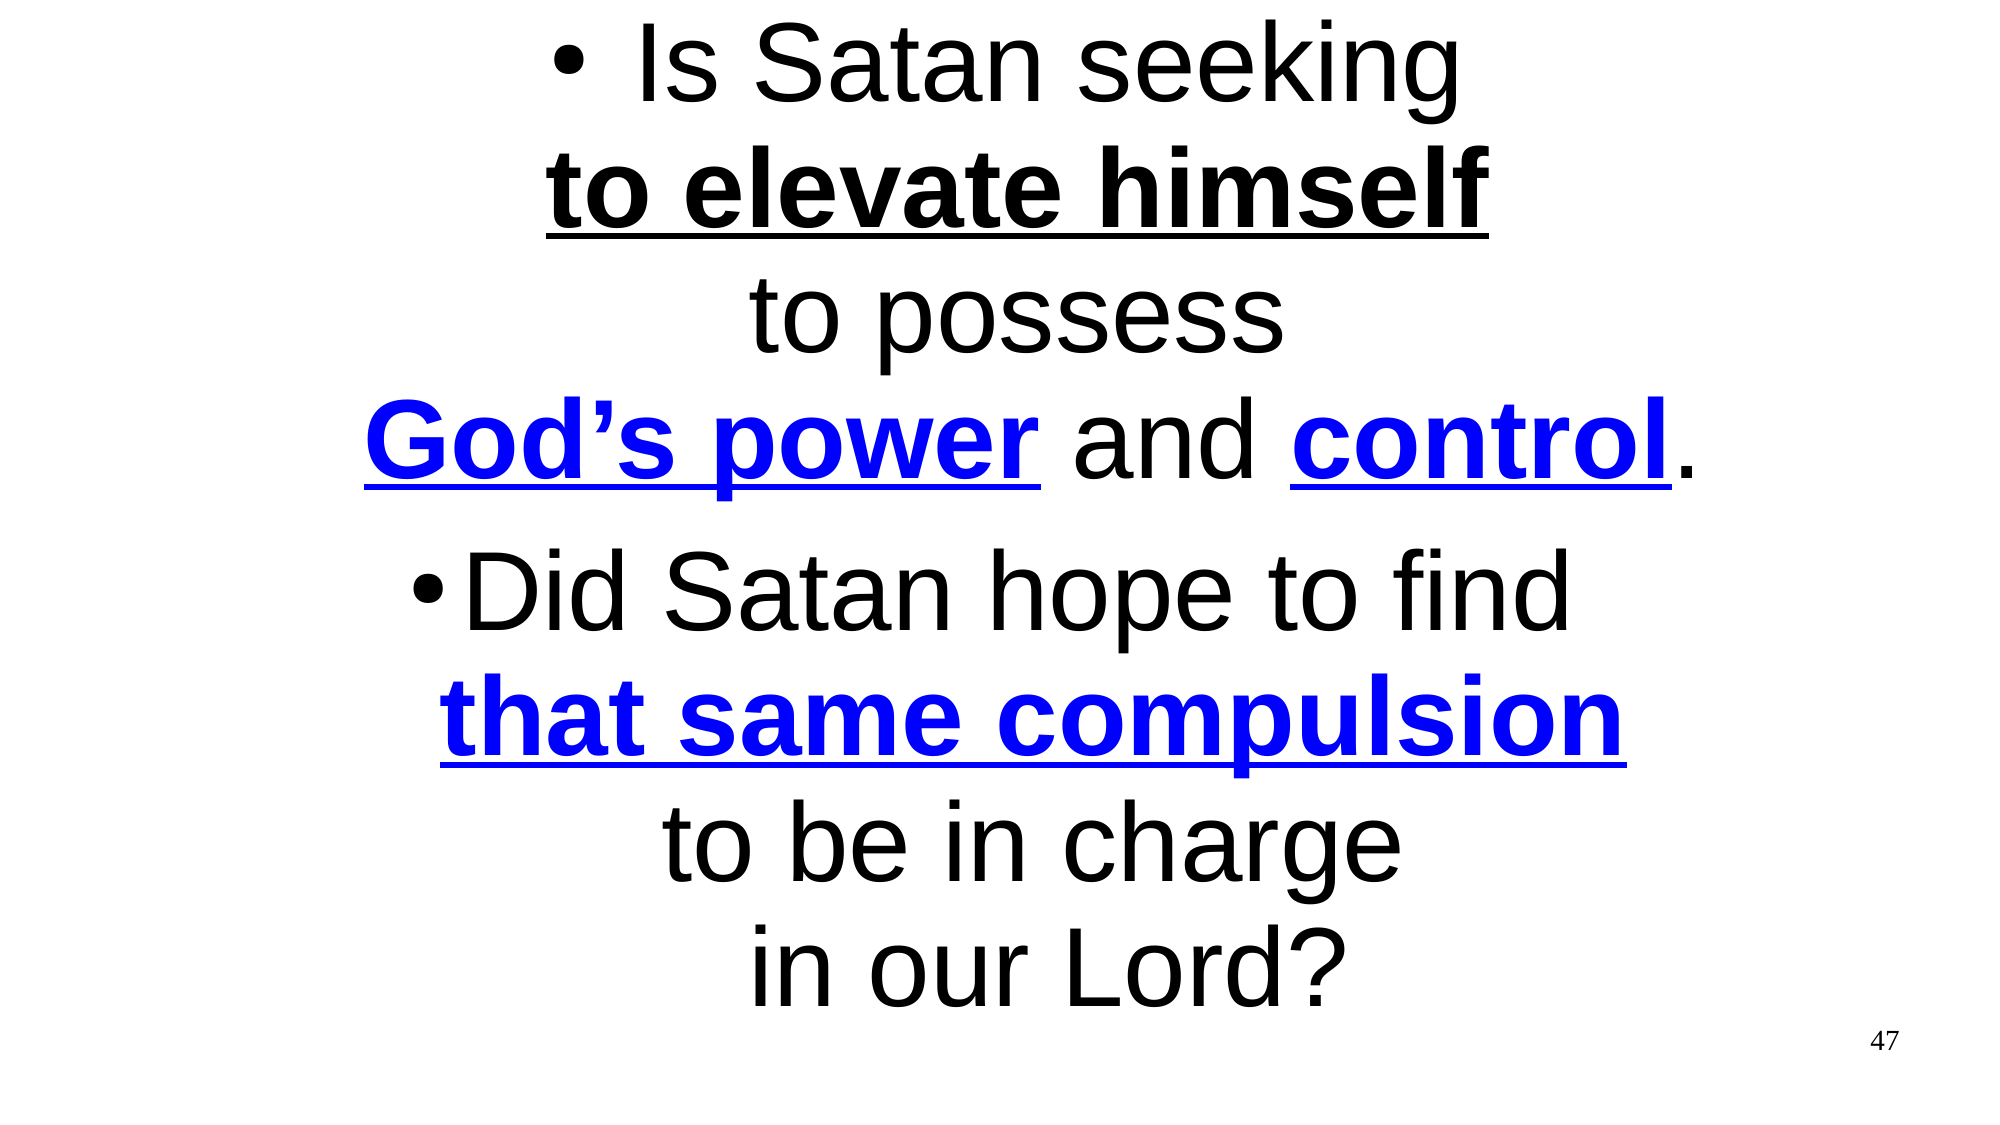

# Is Satan seeking to elevate himself to possess God’s power and control.
Did Satan hope to find
that same compulsion
to be in charge
 in our Lord?
47